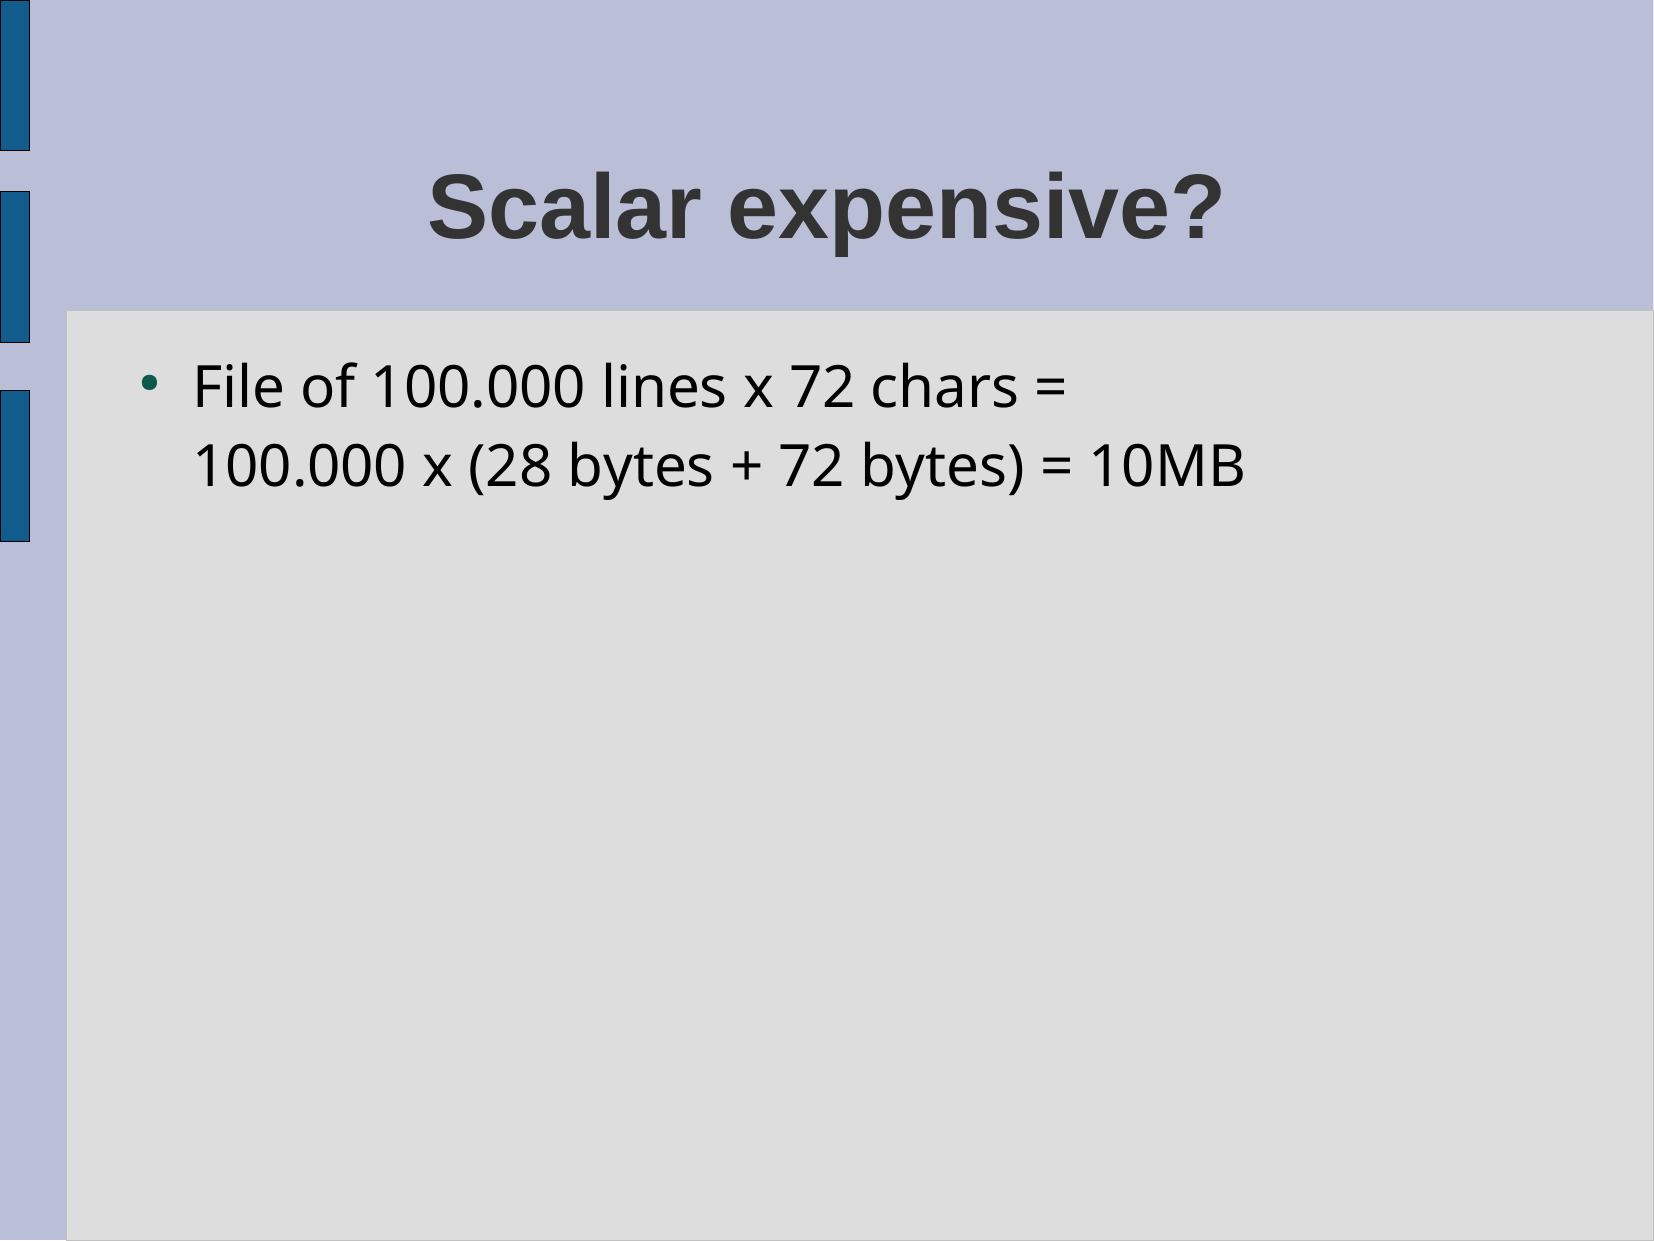

# Scalar expensive?
File of 100.000 lines x 72 chars =
100.000 x (28 bytes + 72 bytes) = 10MB